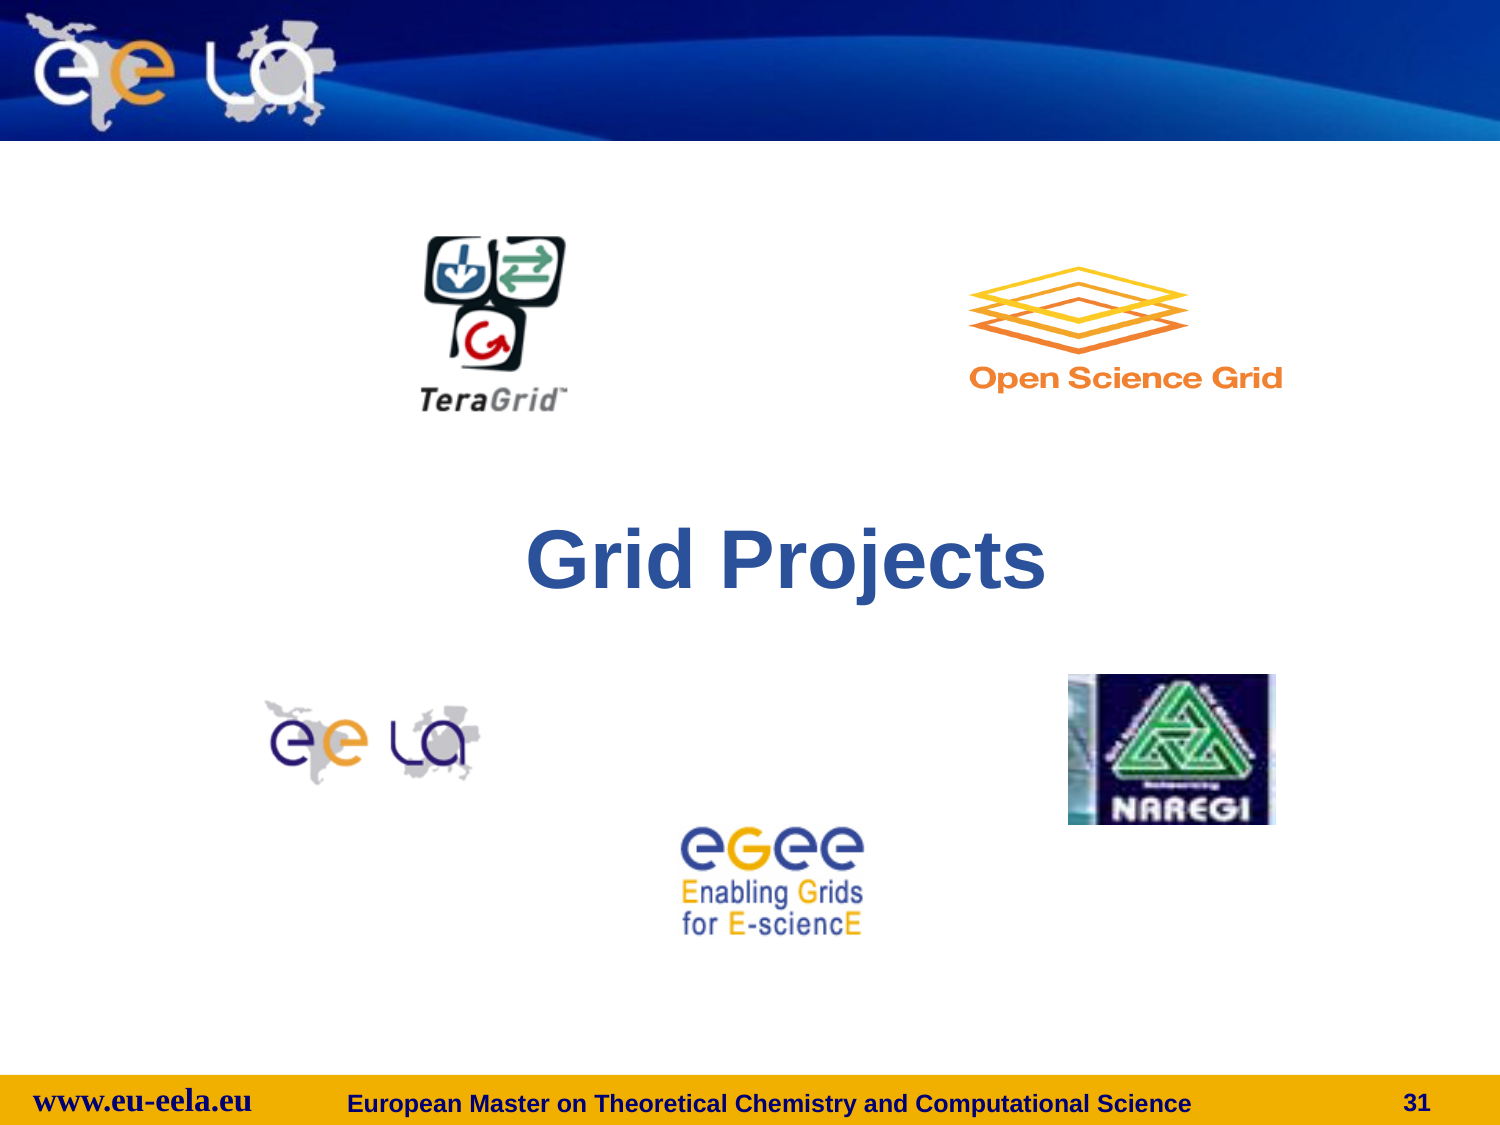

# Grid Projects
European Master on Theoretical Chemistry and Computational Science